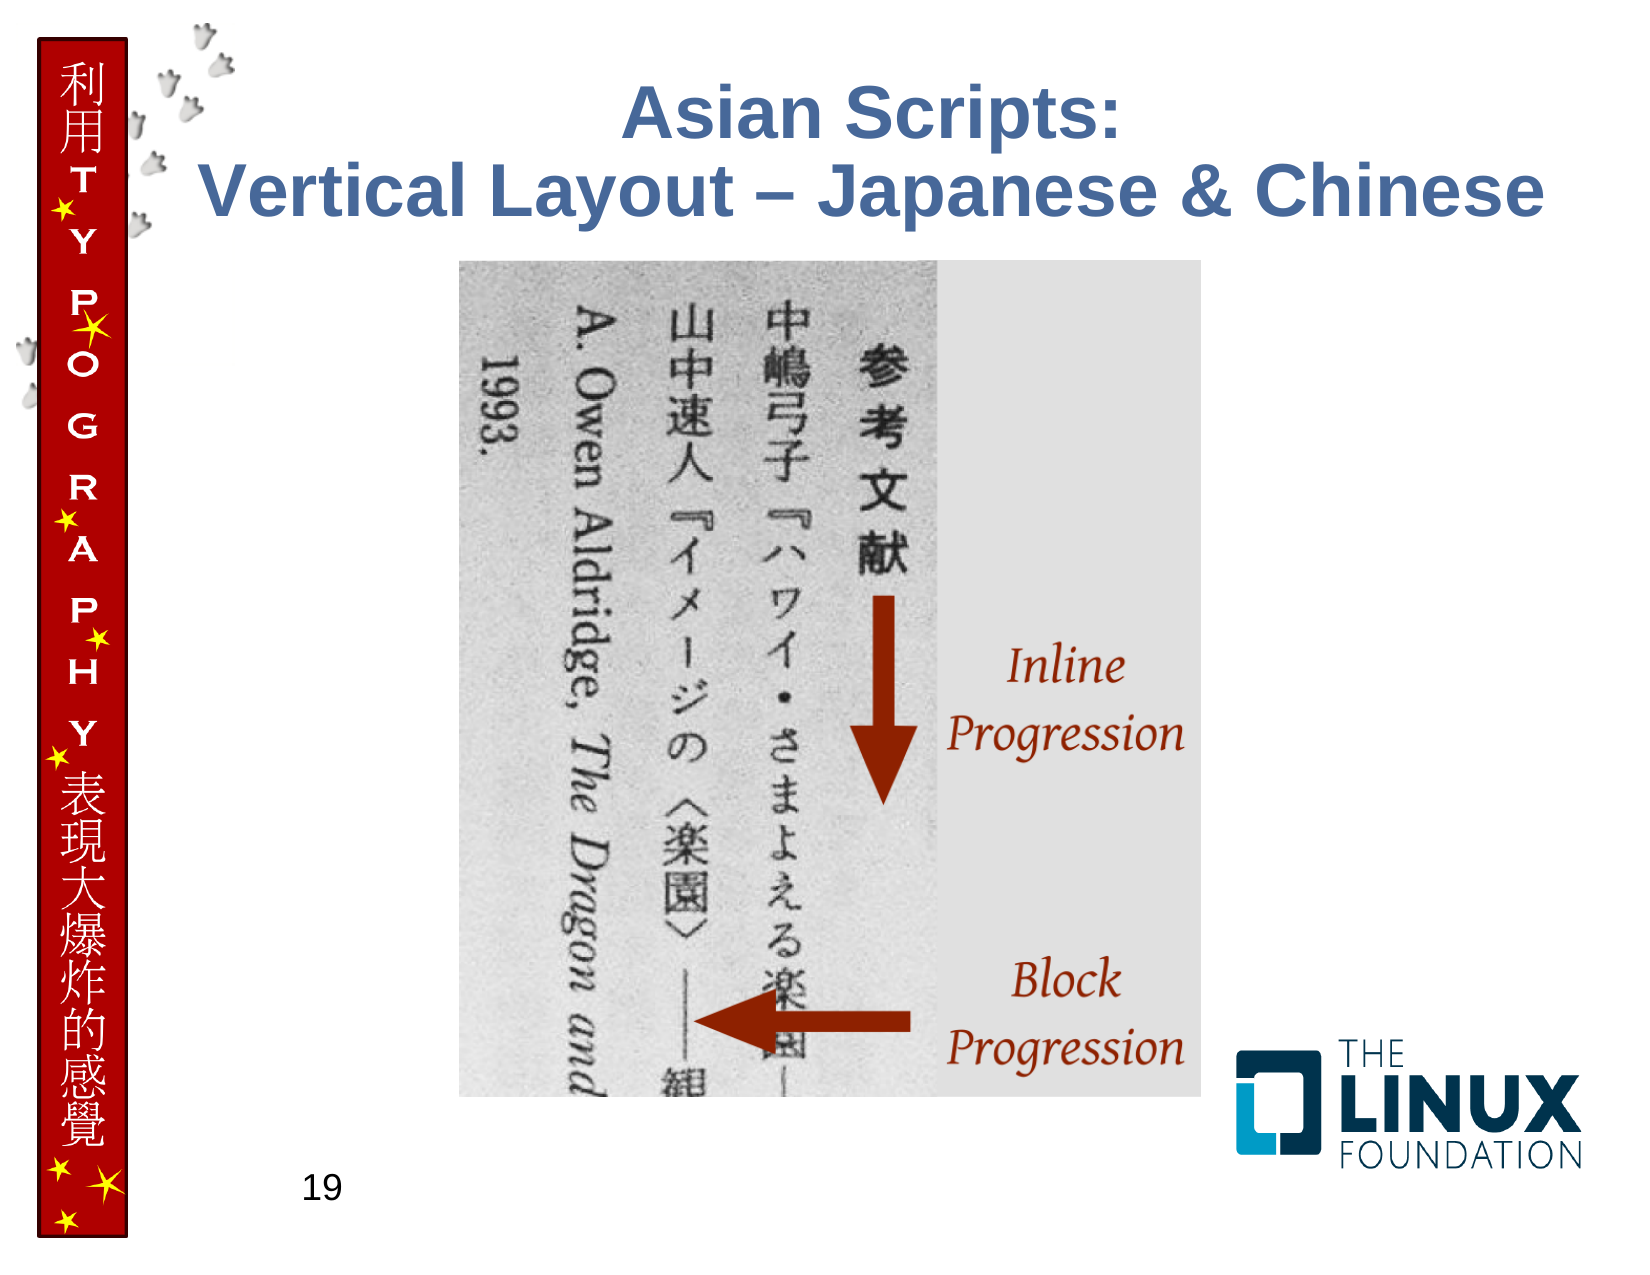

# Asian Scripts: Vertical Layout – Japanese & Chinese